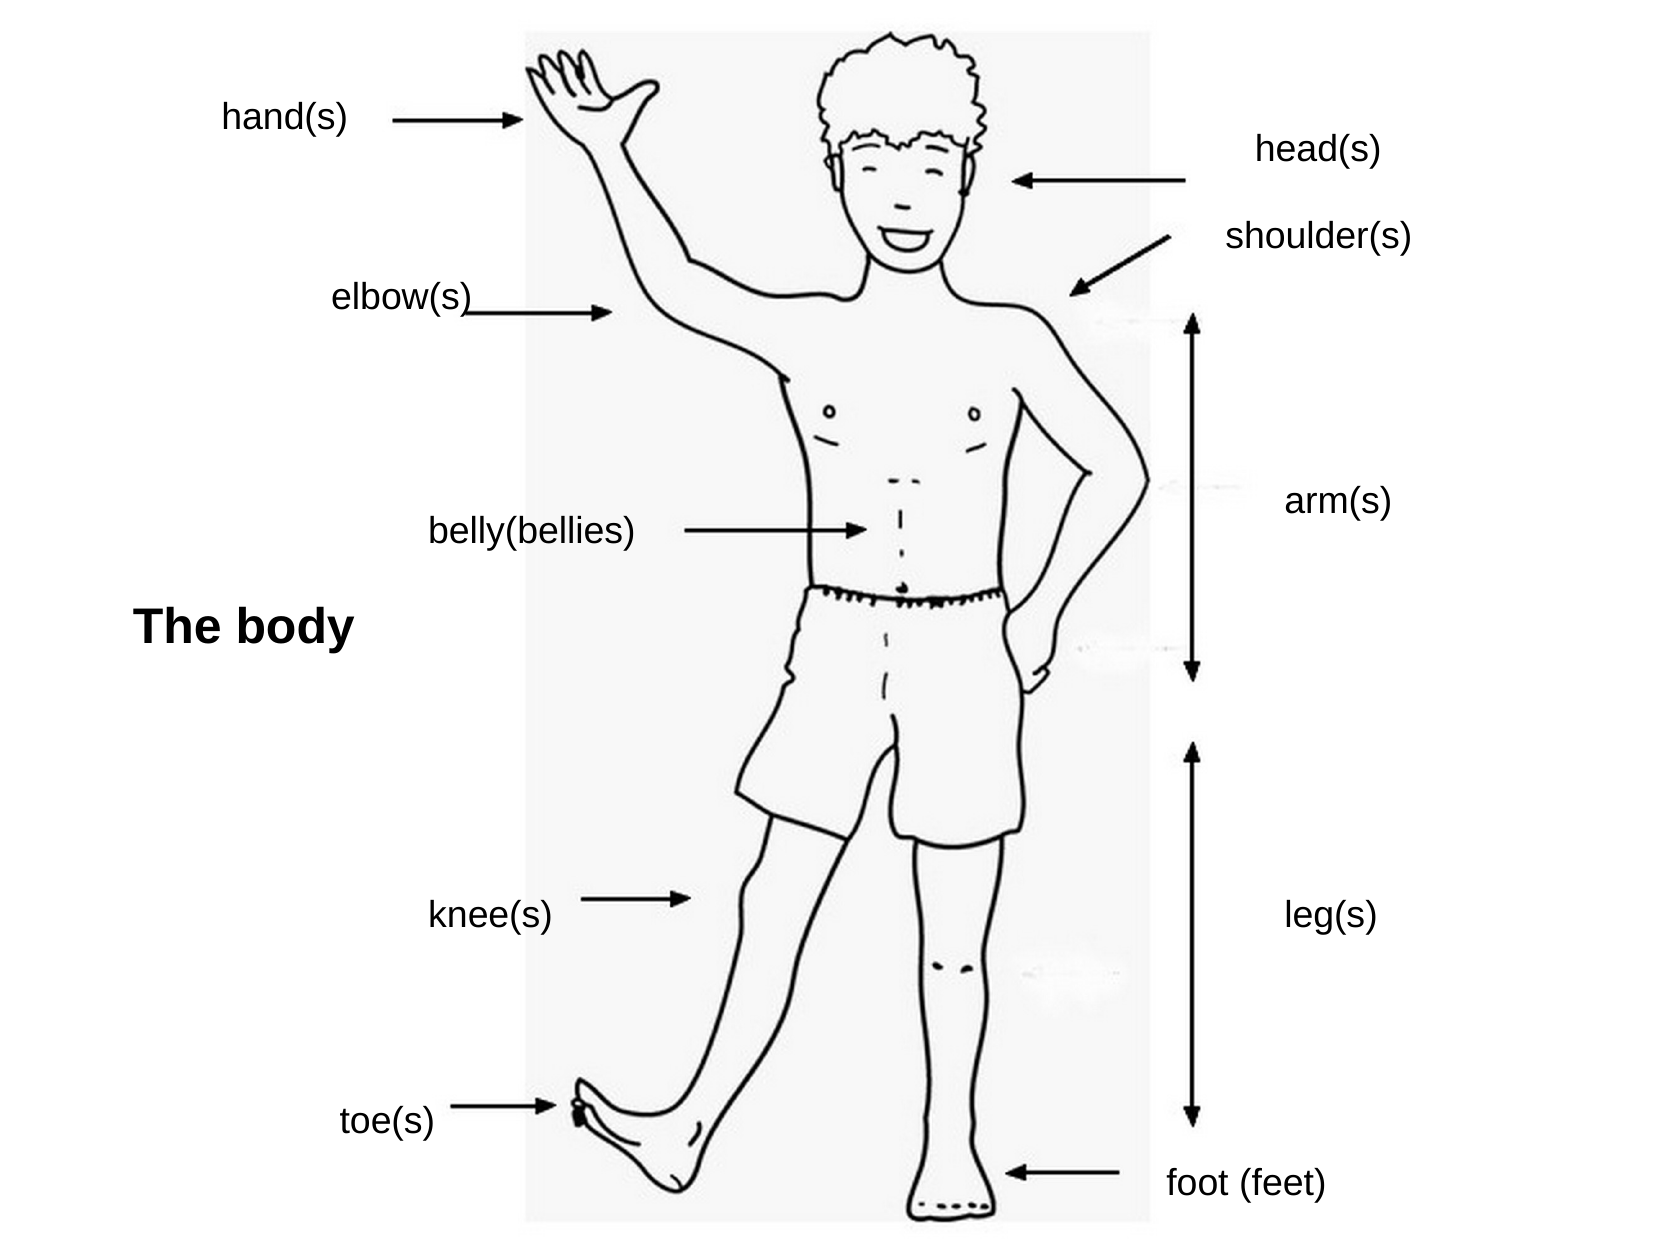

hand(s)
head(s)
shoulder(s)
elbow(s)
arm(s)
belly(bellies)
The body
knee(s)
leg(s)
toe(s)
foot (feet)